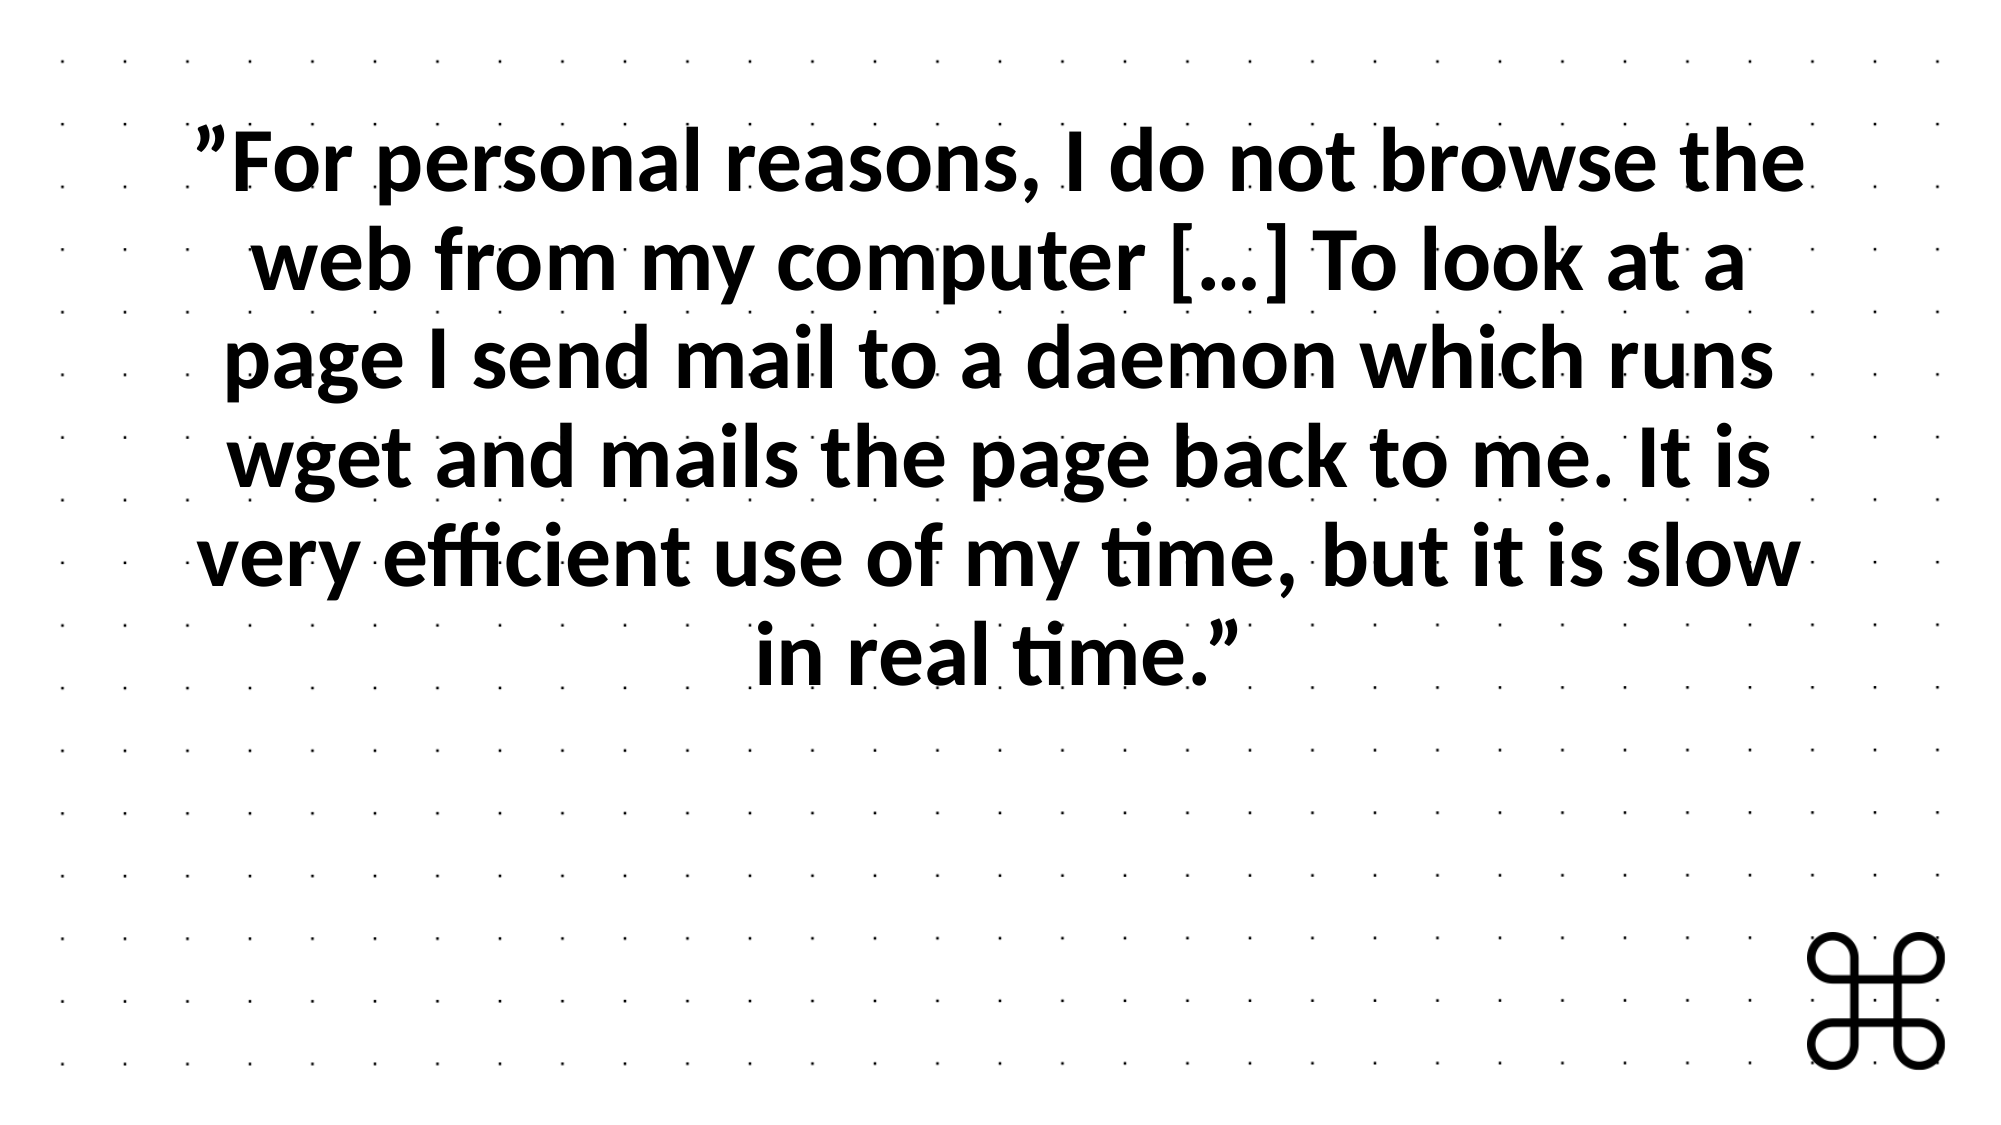

”For personal reasons, I do not browse the web from my computer […] To look at a page I send mail to a daemon which runs wget and mails the page back to me. It is very efficient use of my time, but it is slow in real time.”